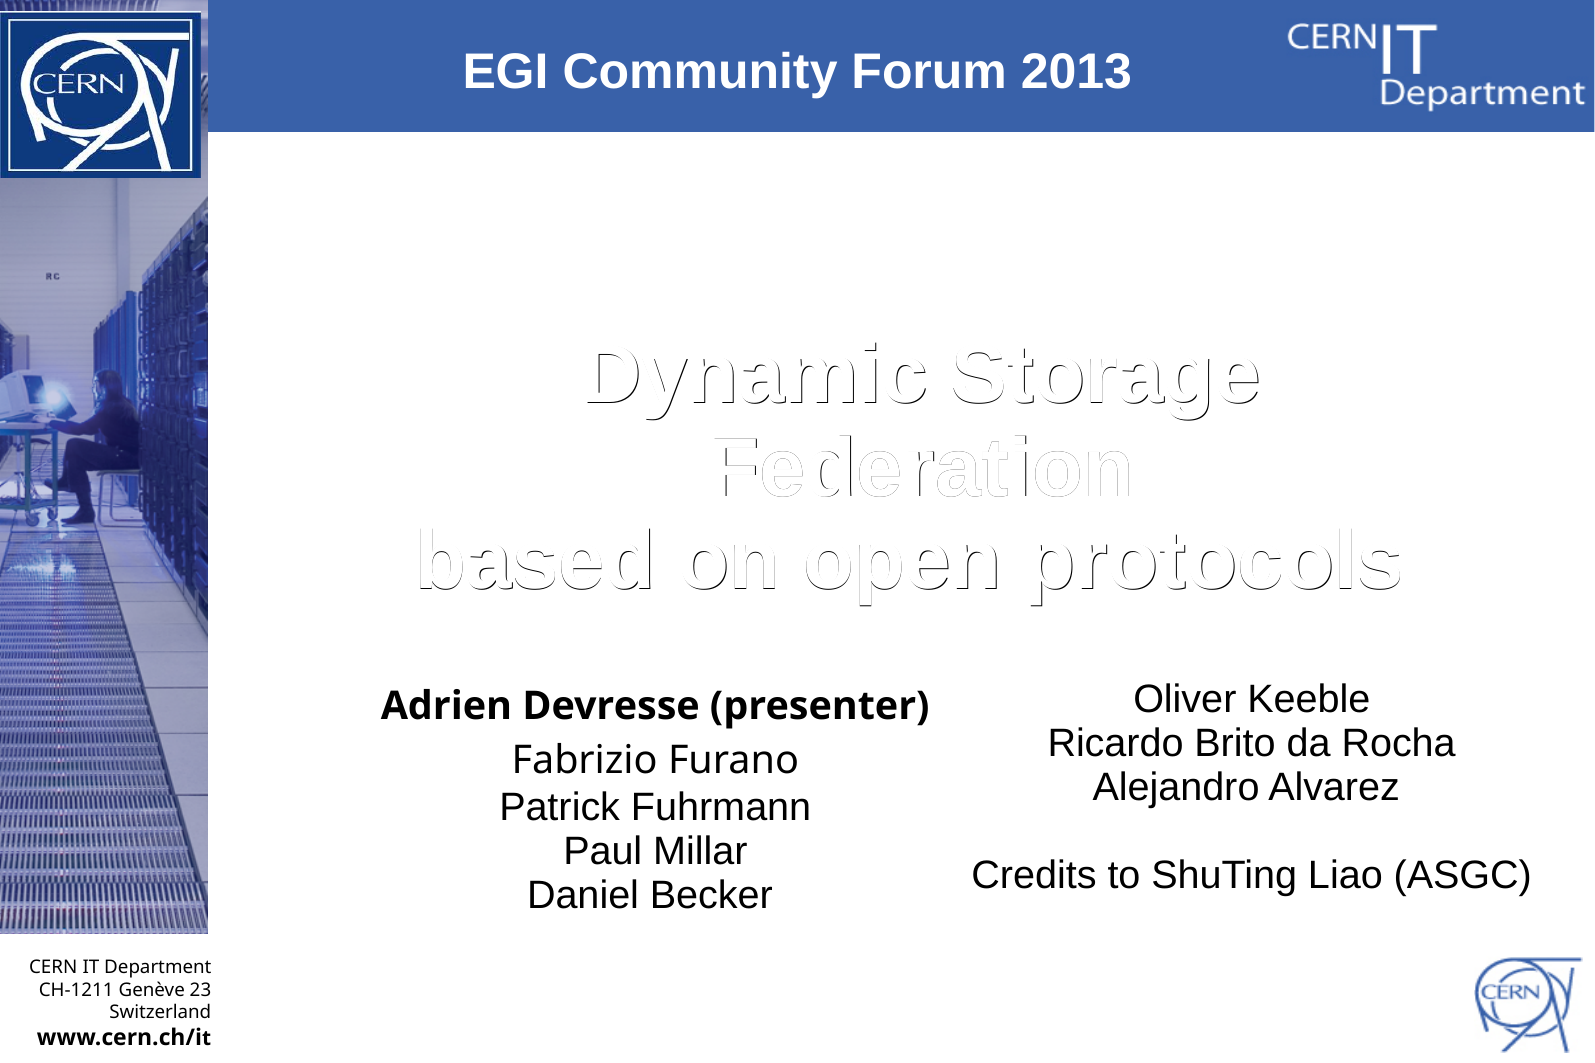

EGI Community Forum 2013
Dynamic Storage Federation
based on open protocols
Adrien Devresse (presenter)
Fabrizio Furano
Patrick Fuhrmann
Paul Millar
Daniel Becker
Oliver Keeble
Ricardo Brito da Rocha
Alejandro Alvarez
Credits to ShuTing Liao (ASGC)